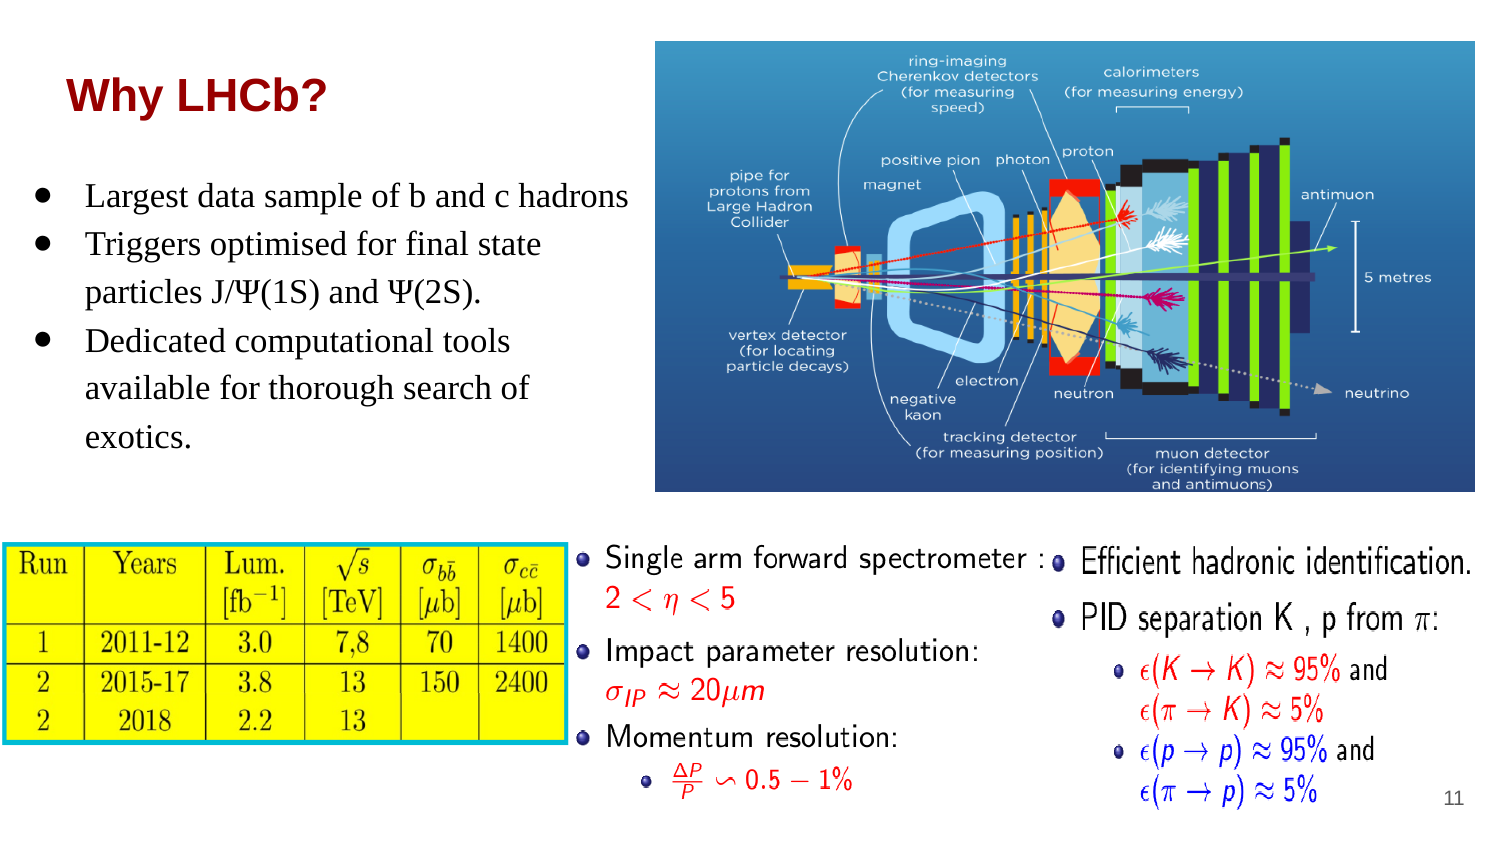

# Why LHCb?
Largest data sample of b and c hadrons
Triggers optimised for final state particles J/Ψ(1S) and Ψ(2S).
Dedicated computational tools available for thorough search of exotics.